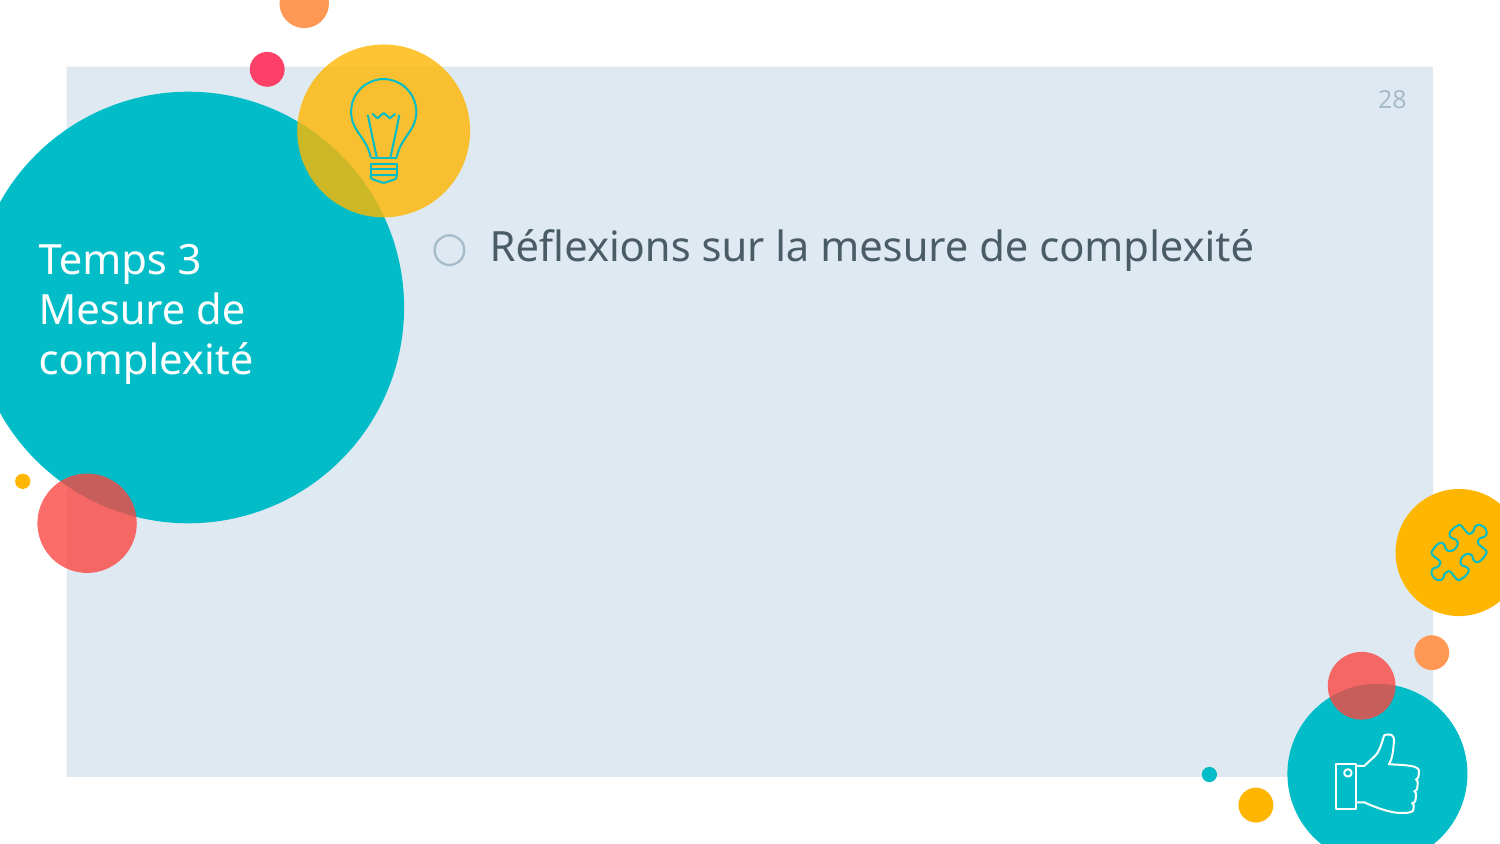

# Temps 3 Mesure de complexité
Réflexions sur la mesure de complexité